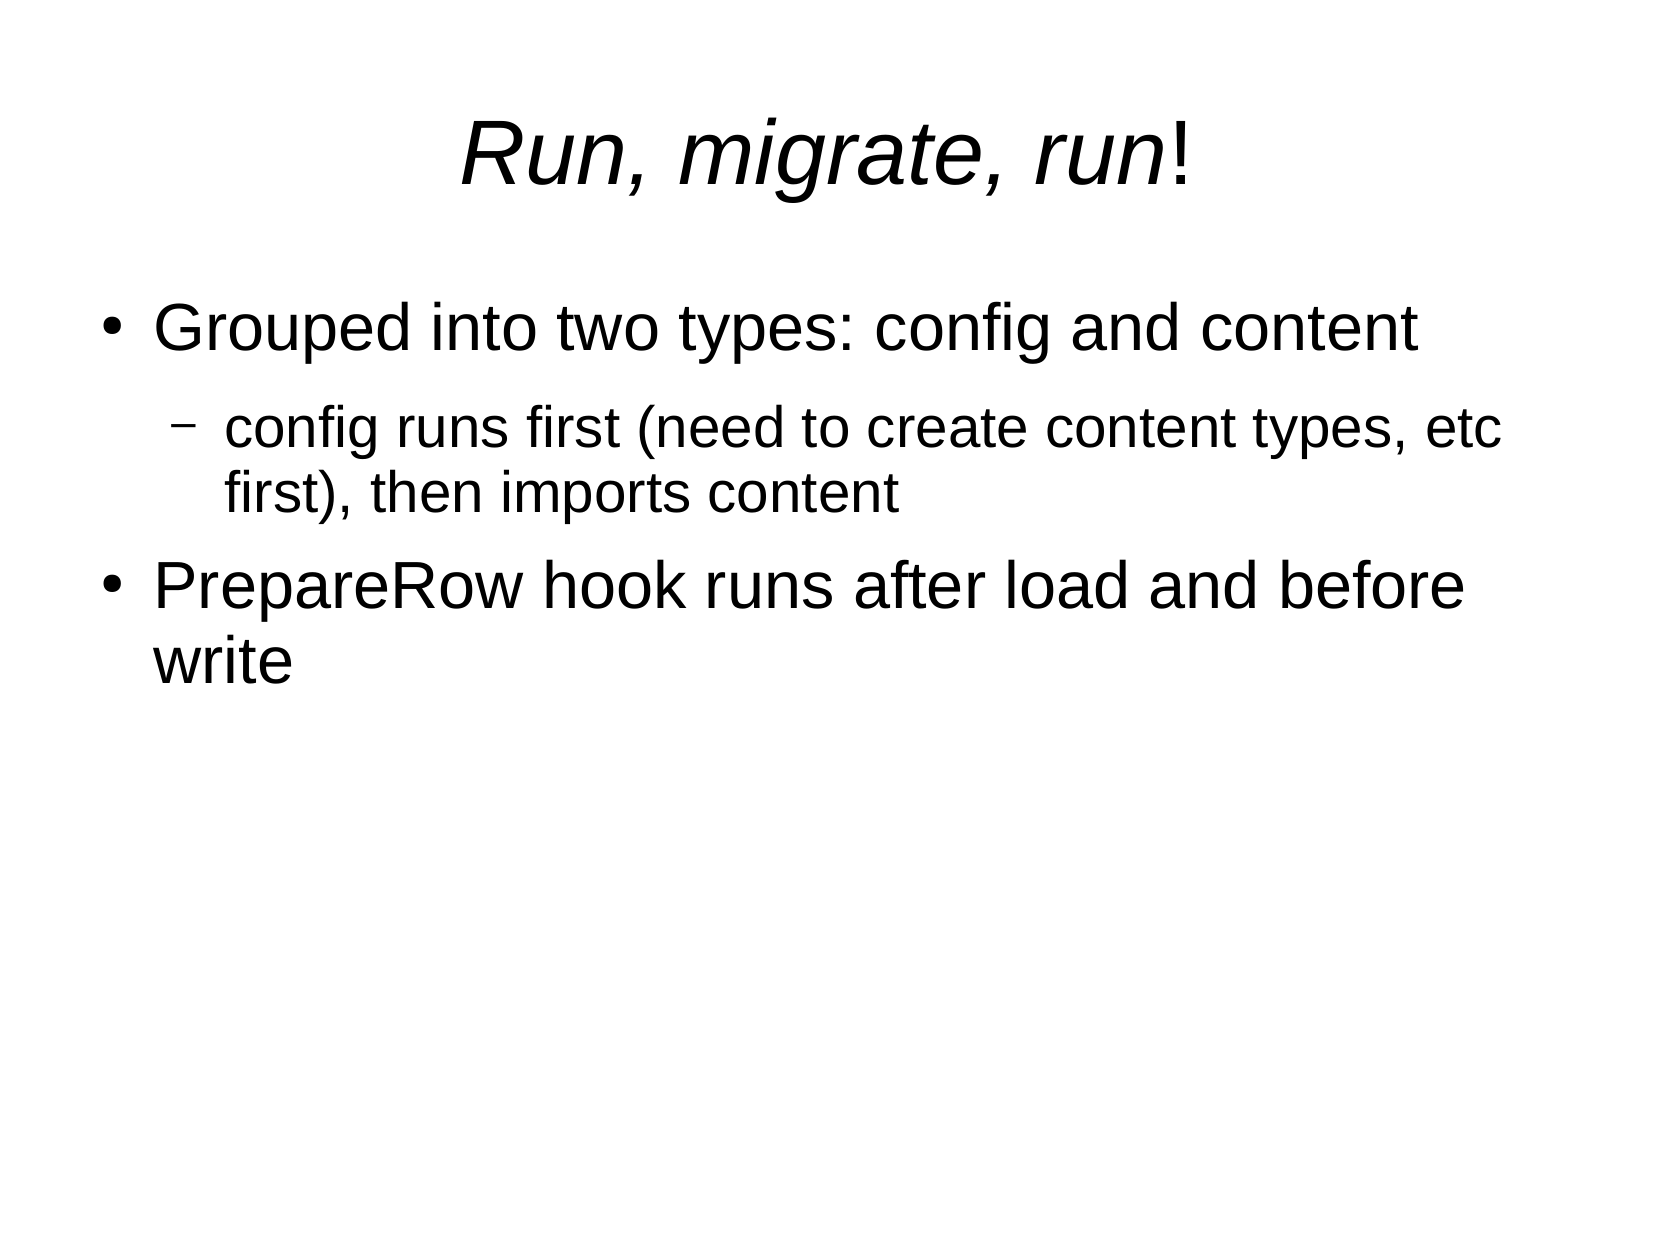

# Run, migrate, run!
Grouped into two types: config and content
config runs first (need to create content types, etc first), then imports content
PrepareRow hook runs after load and before write